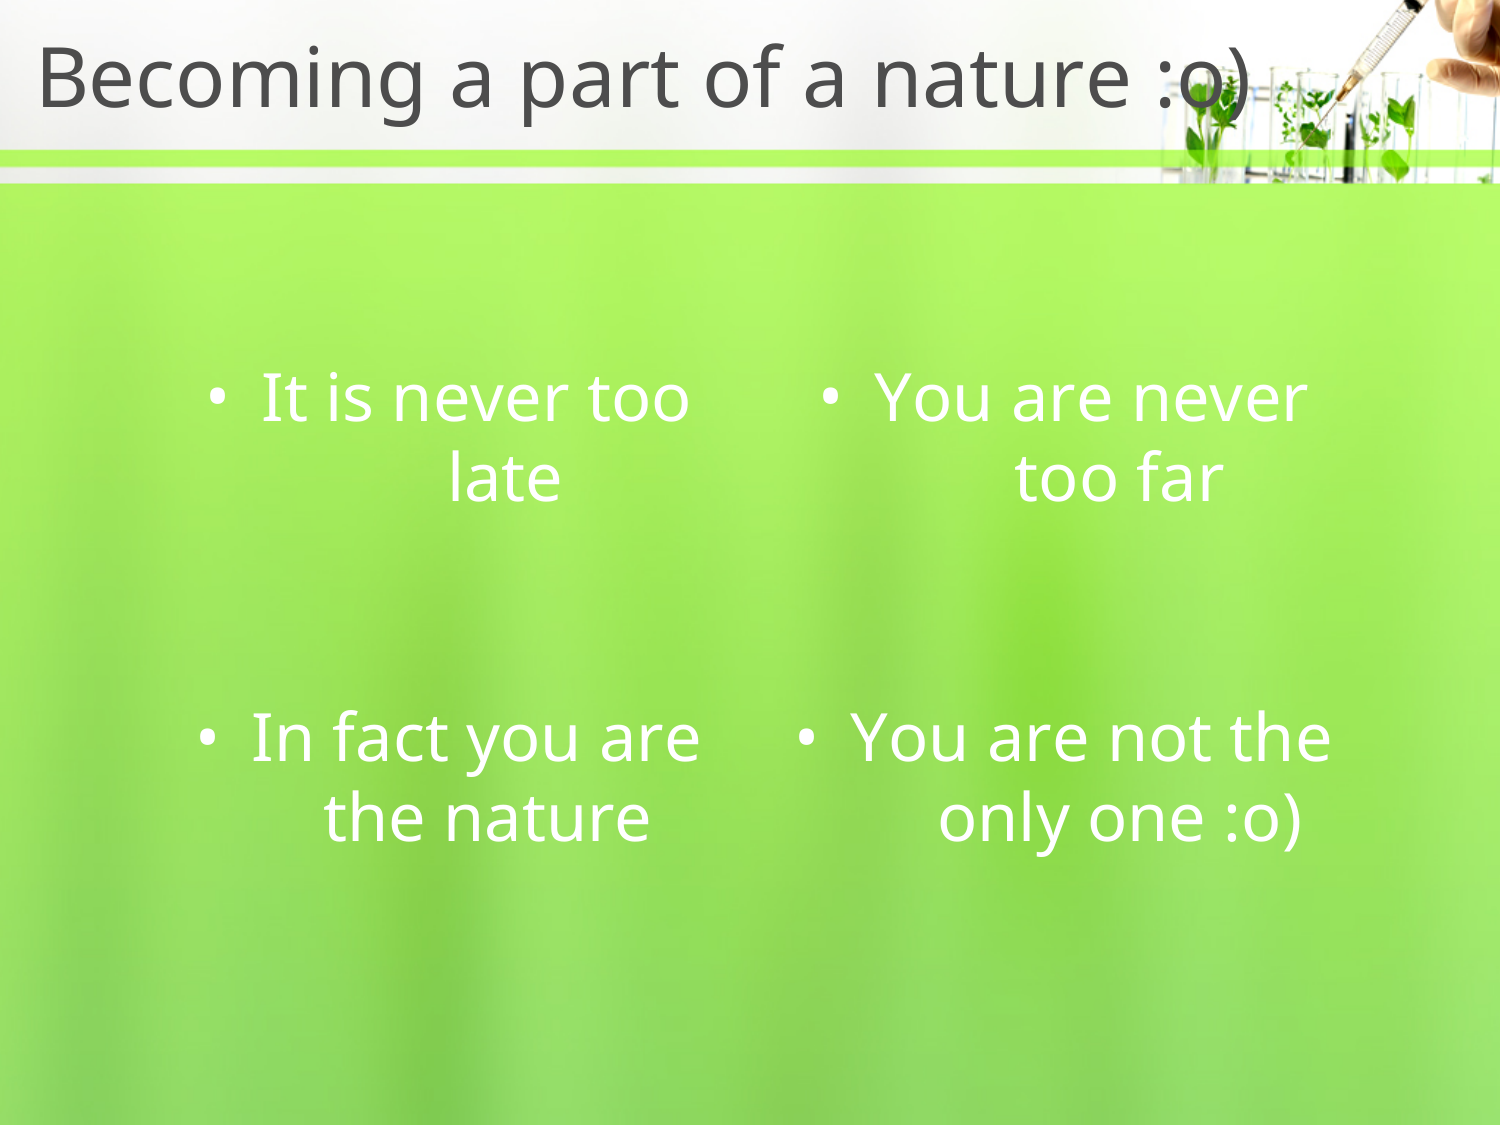

# Becoming a part of a nature :o)
It is never too late
You are never too far
In fact you are the nature
You are not the only one :o)